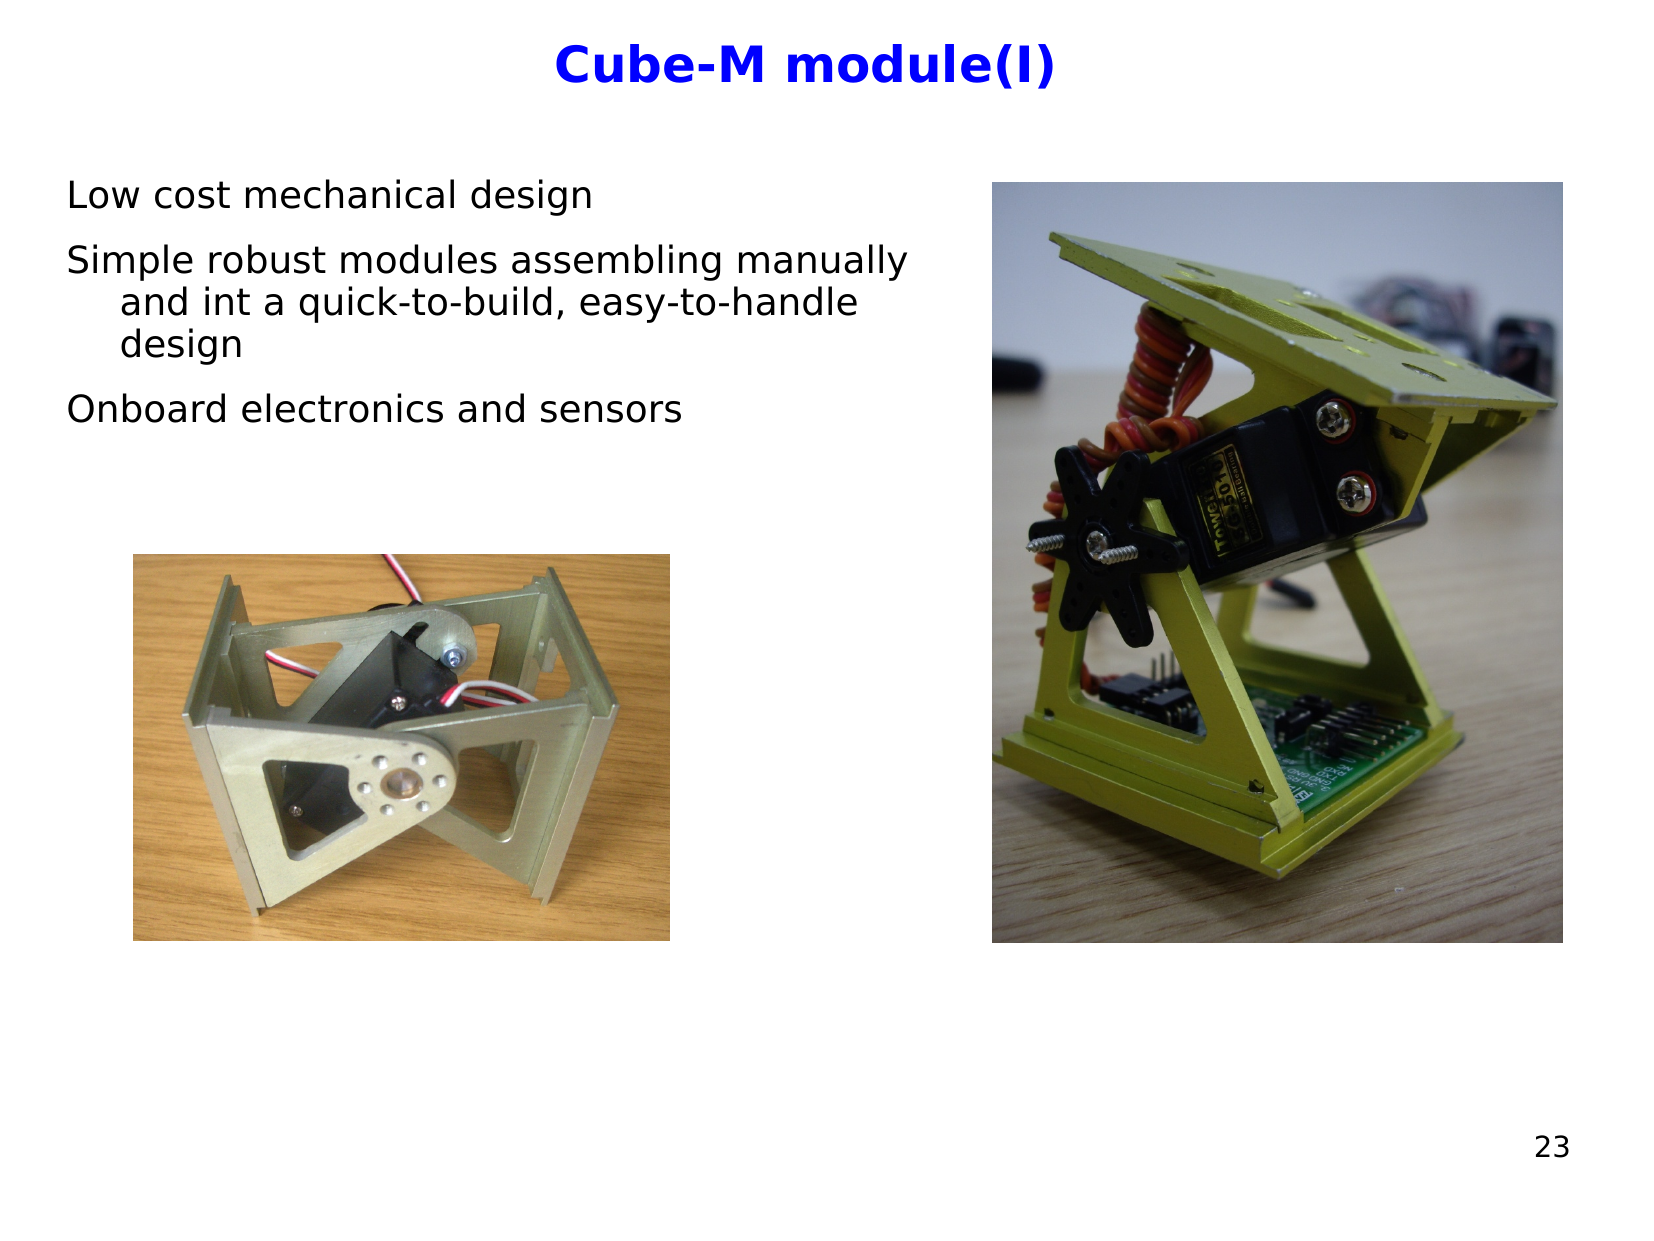

Cube-M module(I)
# Low cost mechanical design
Simple robust modules assembling manually and int a quick-to-build, easy-to-handle design
Onboard electronics and sensors
23